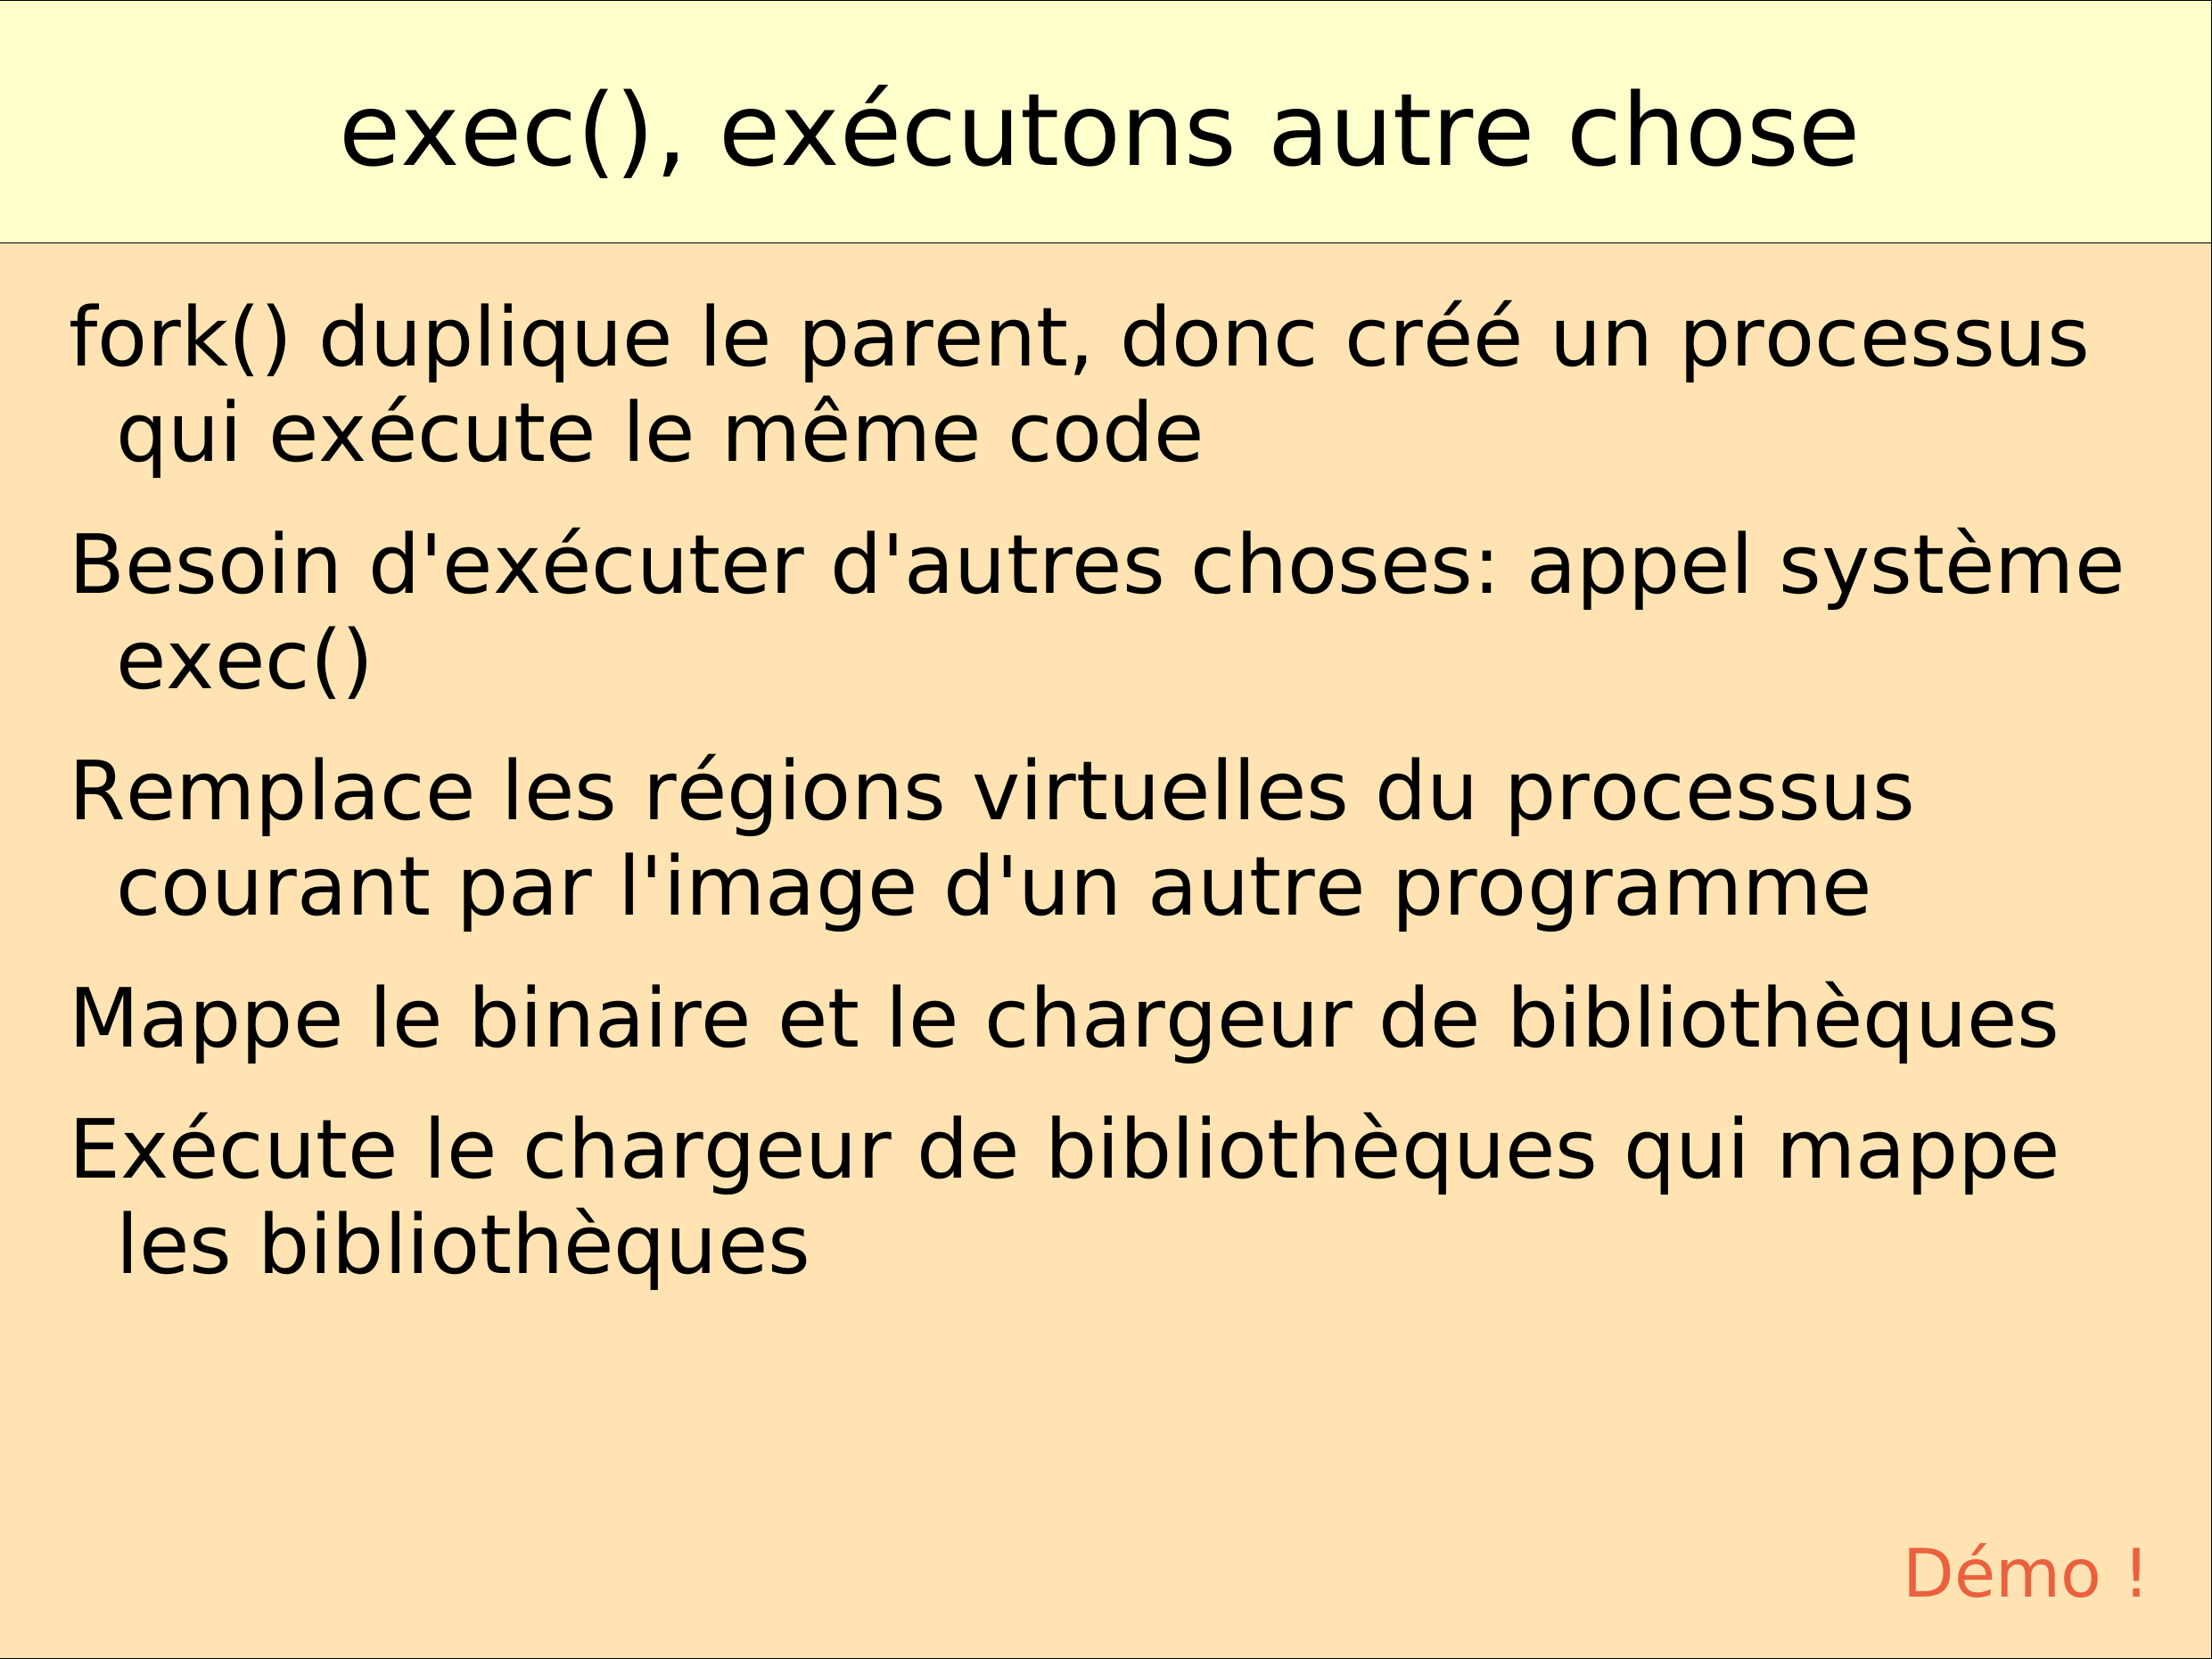

# exec(), exécutons autre chose
fork() duplique le parent, donc créé un processus qui exécute le même code
Besoin d'exécuter d'autres choses: appel système exec()
Remplace les régions virtuelles du processus courant par l'image d'un autre programme
Mappe le binaire et le chargeur de bibliothèques
Exécute le chargeur de bibliothèques qui mappe les bibliothèques
Démo !